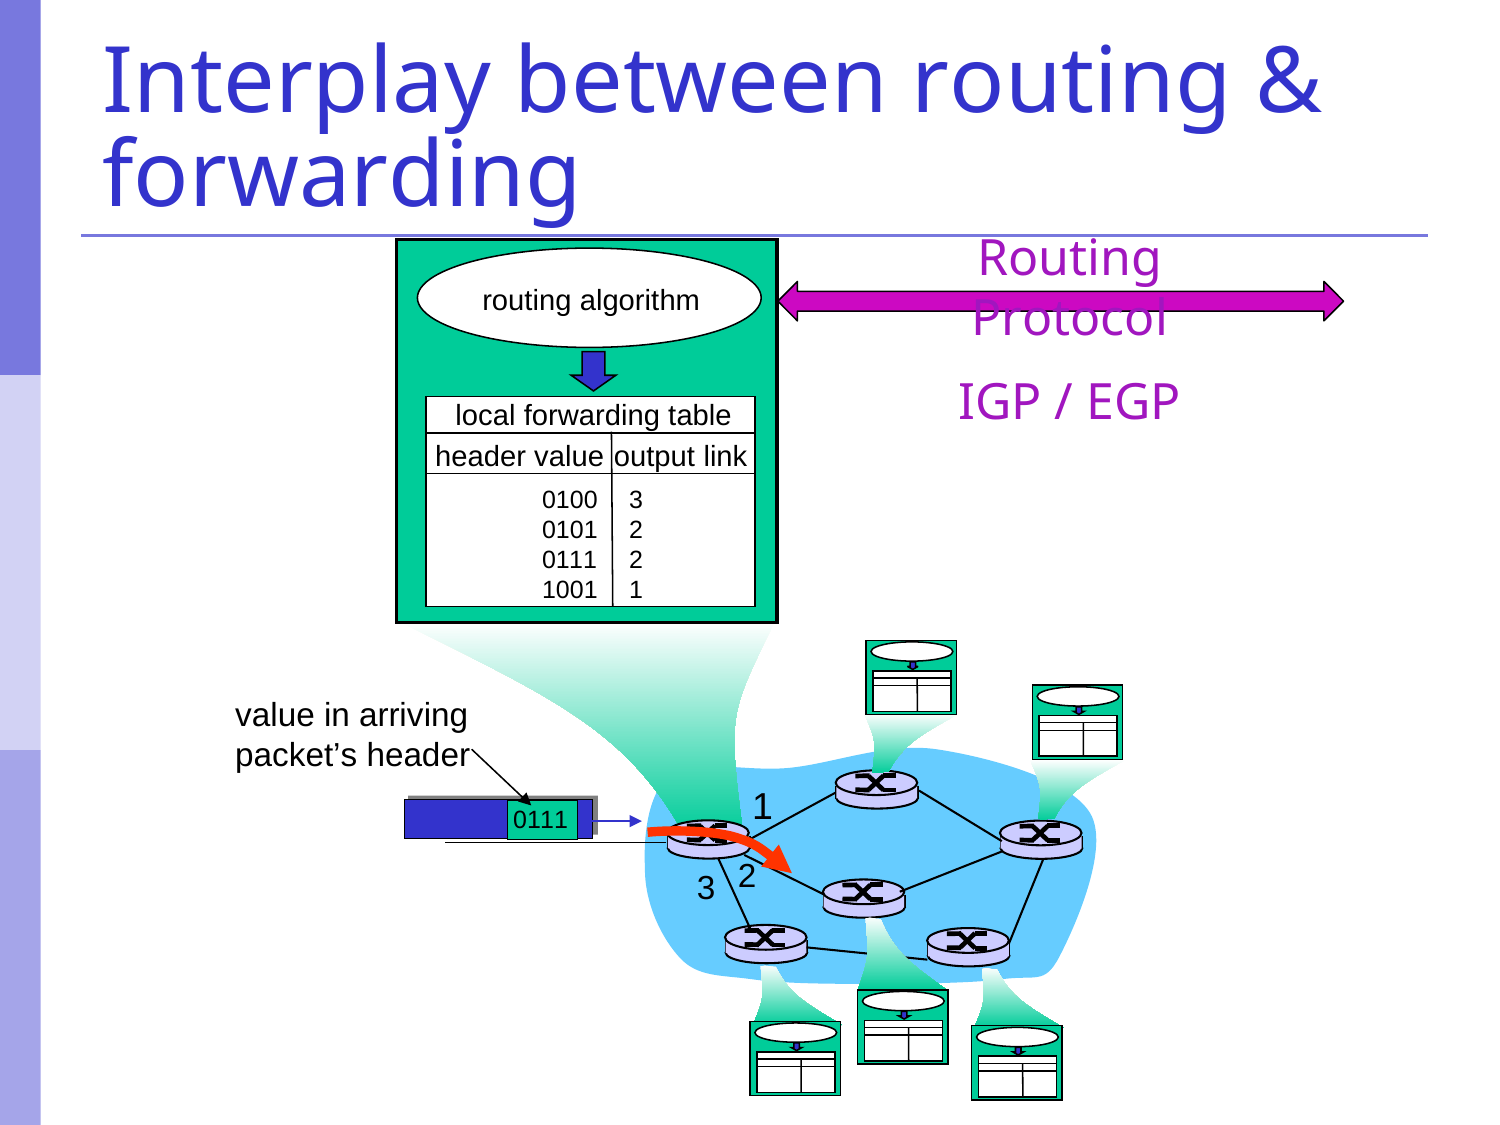

# Interplay between routing & forwarding
Routing Protocol
IGP / EGP
routing algorithm
local forwarding table
header value
output link
0100
0101
0111
1001
3
2
2
1
value in arriving
packet’s header
1
0111
2
3